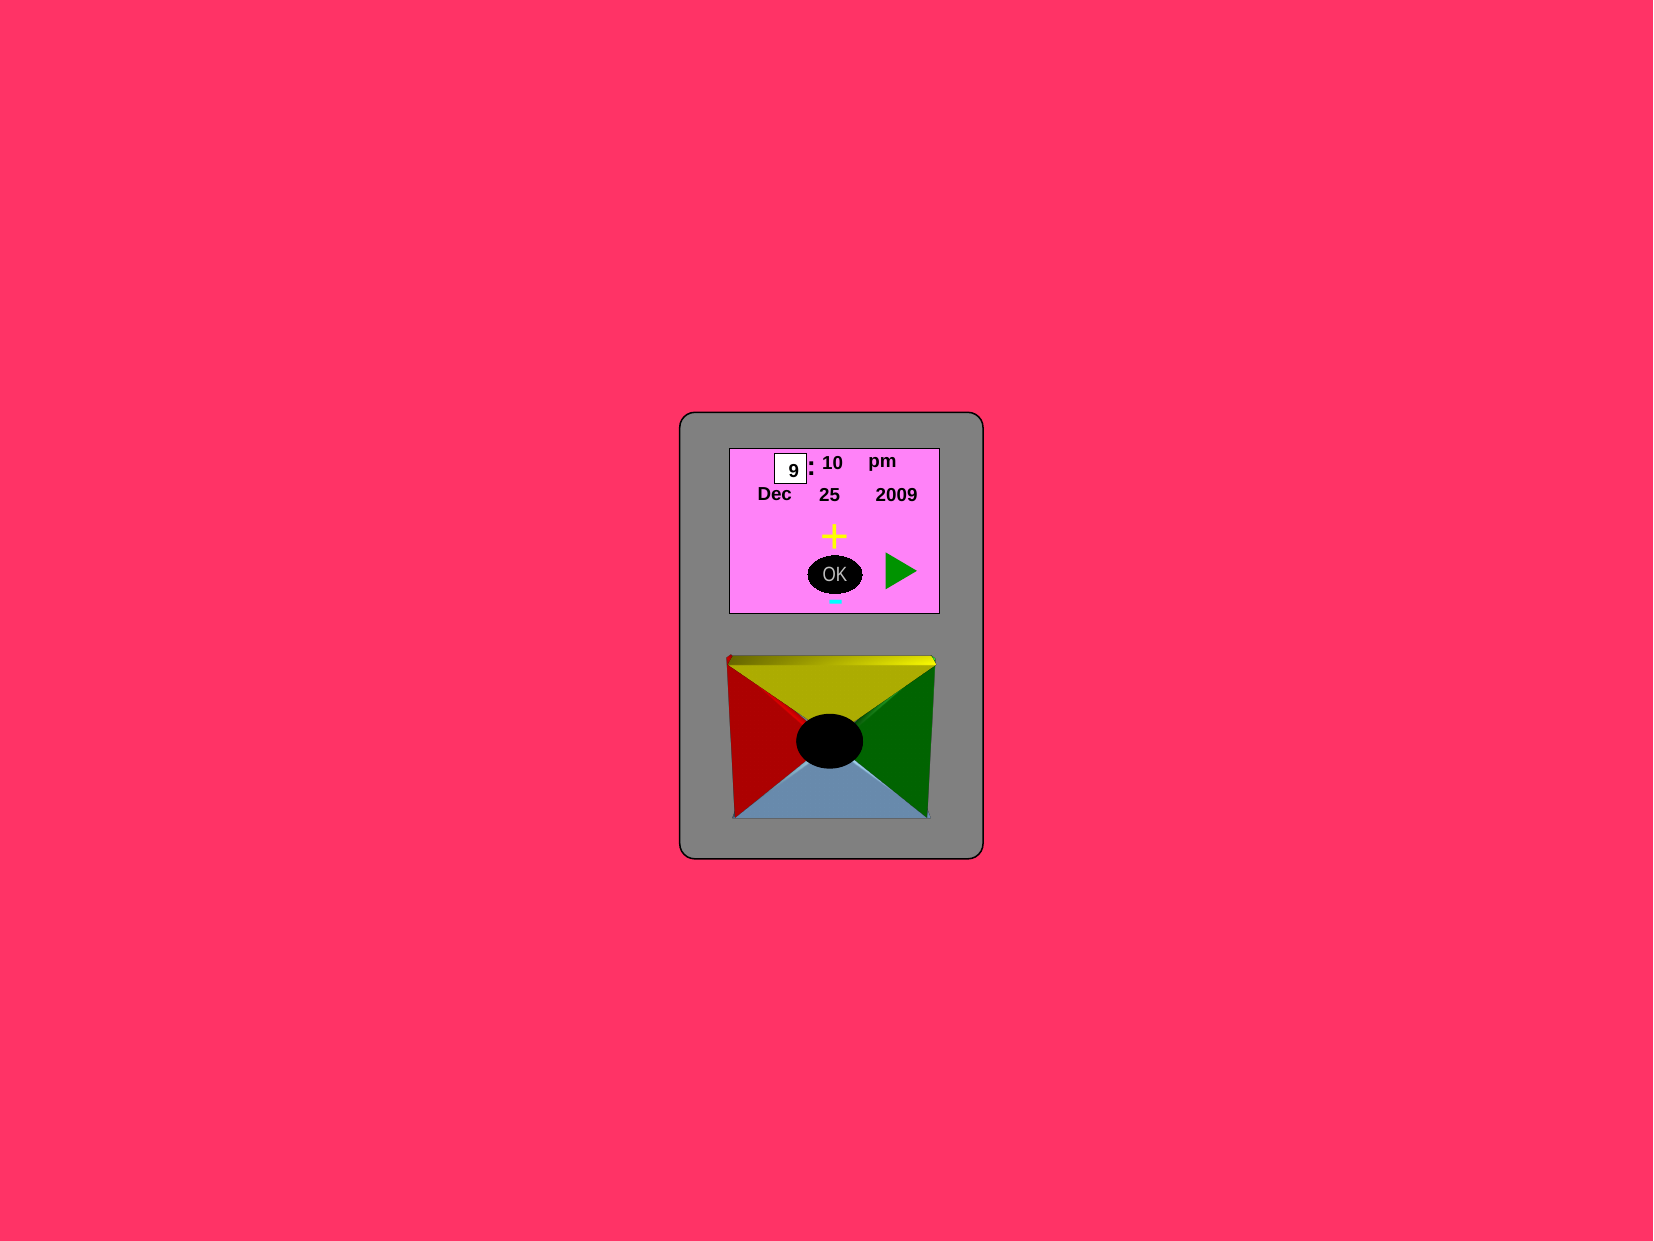

pm
:
 9
10
Dec
25
2009
+
OK
-